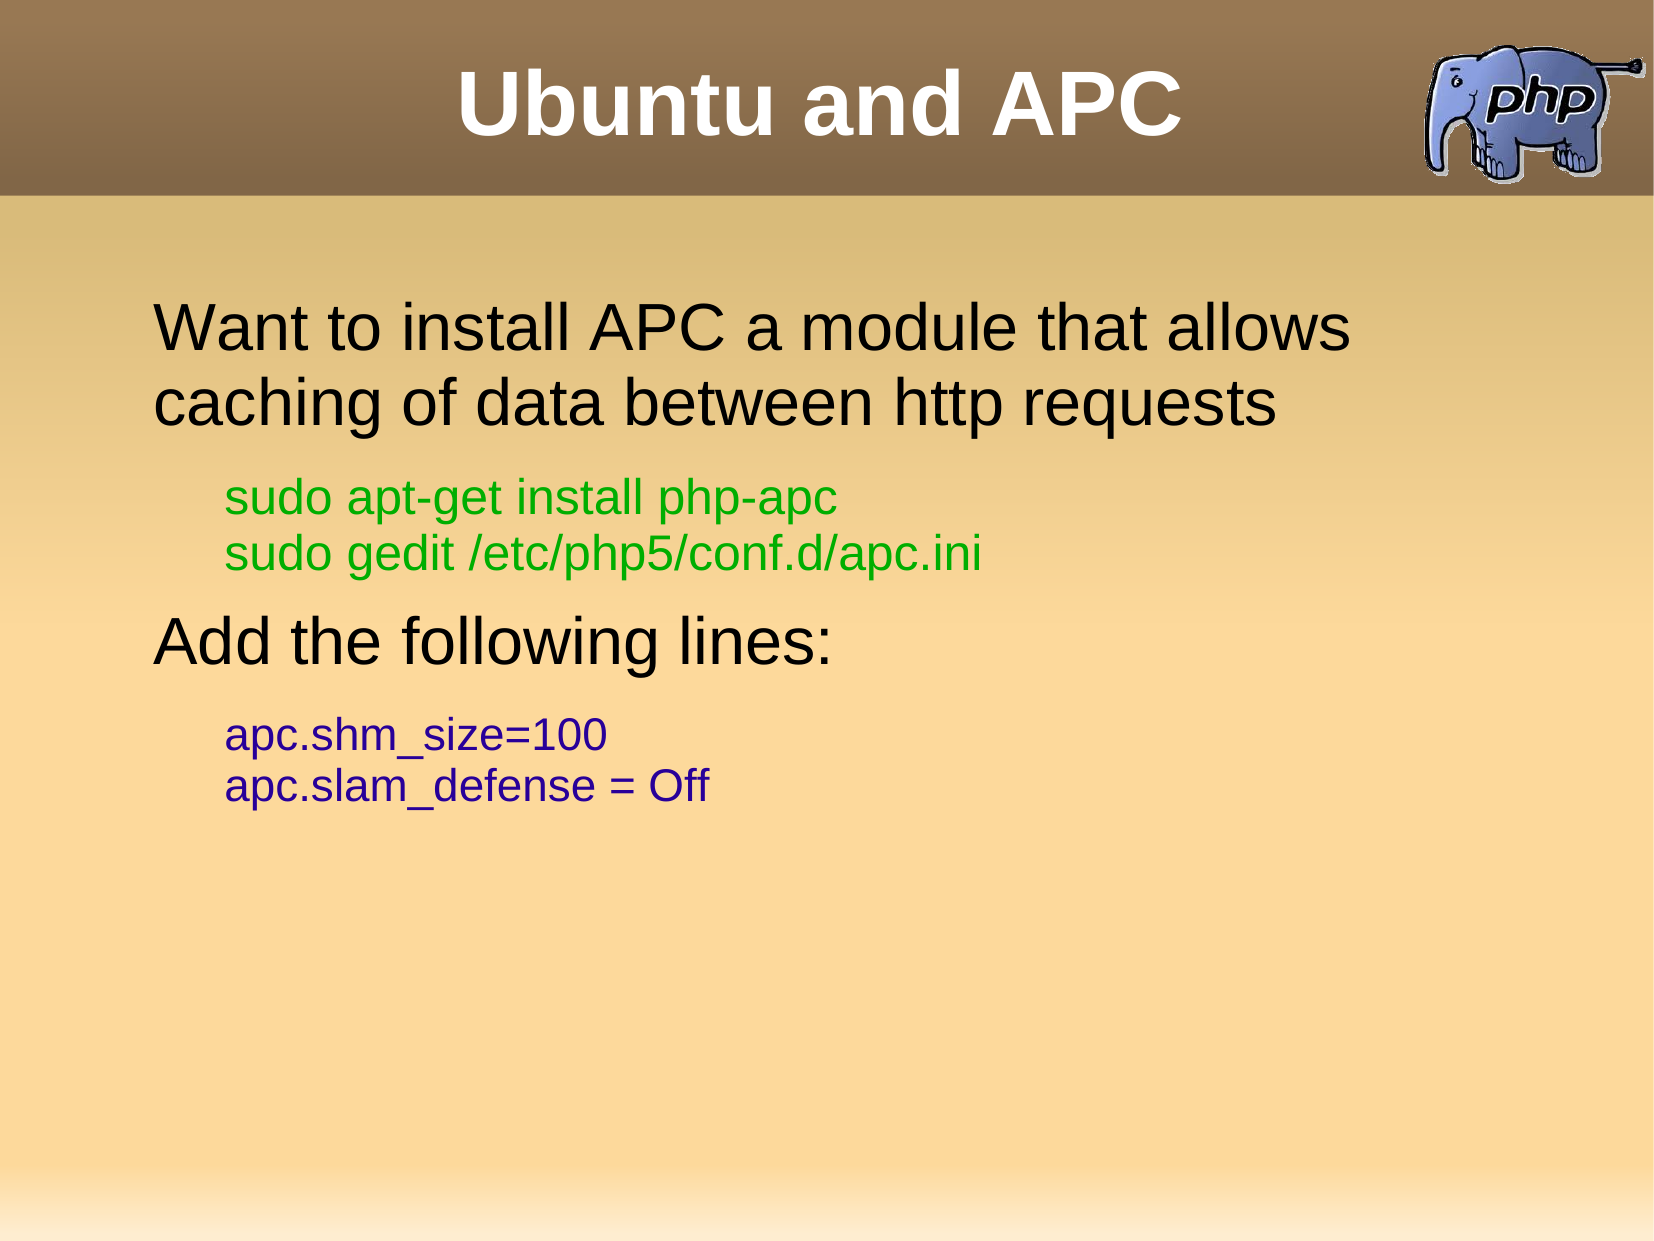

# Ubuntu and APC
Want to install APC a module that allows caching of data between http requests
sudo apt-get install php-apc
sudo gedit /etc/php5/conf.d/apc.ini
Add the following lines:
apc.shm_size=100
apc.slam_defense = Off